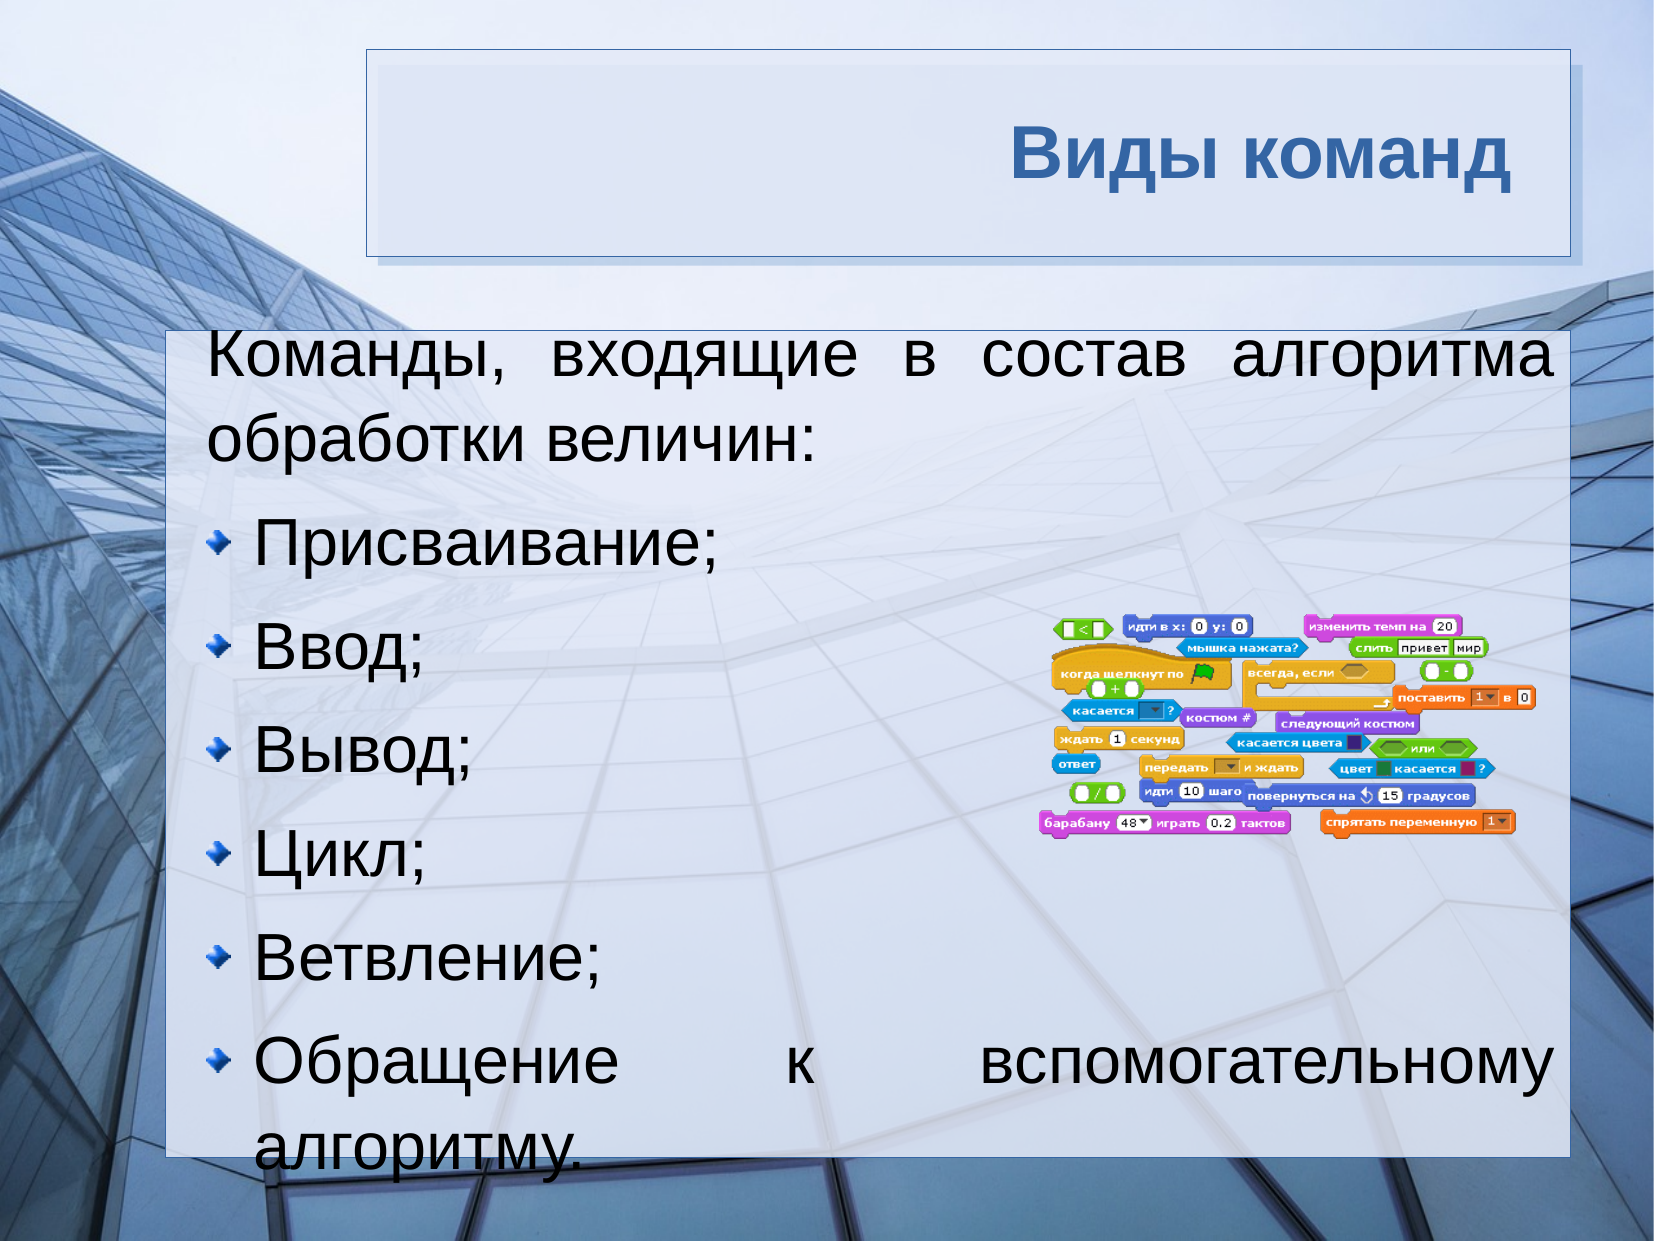

# Виды команд
Команды, входящие в состав алгоритма обработки величин:
Присваивание;
Ввод;
Вывод;
Цикл;
Ветвление;
Обращение к вспомогательному алгоритму.